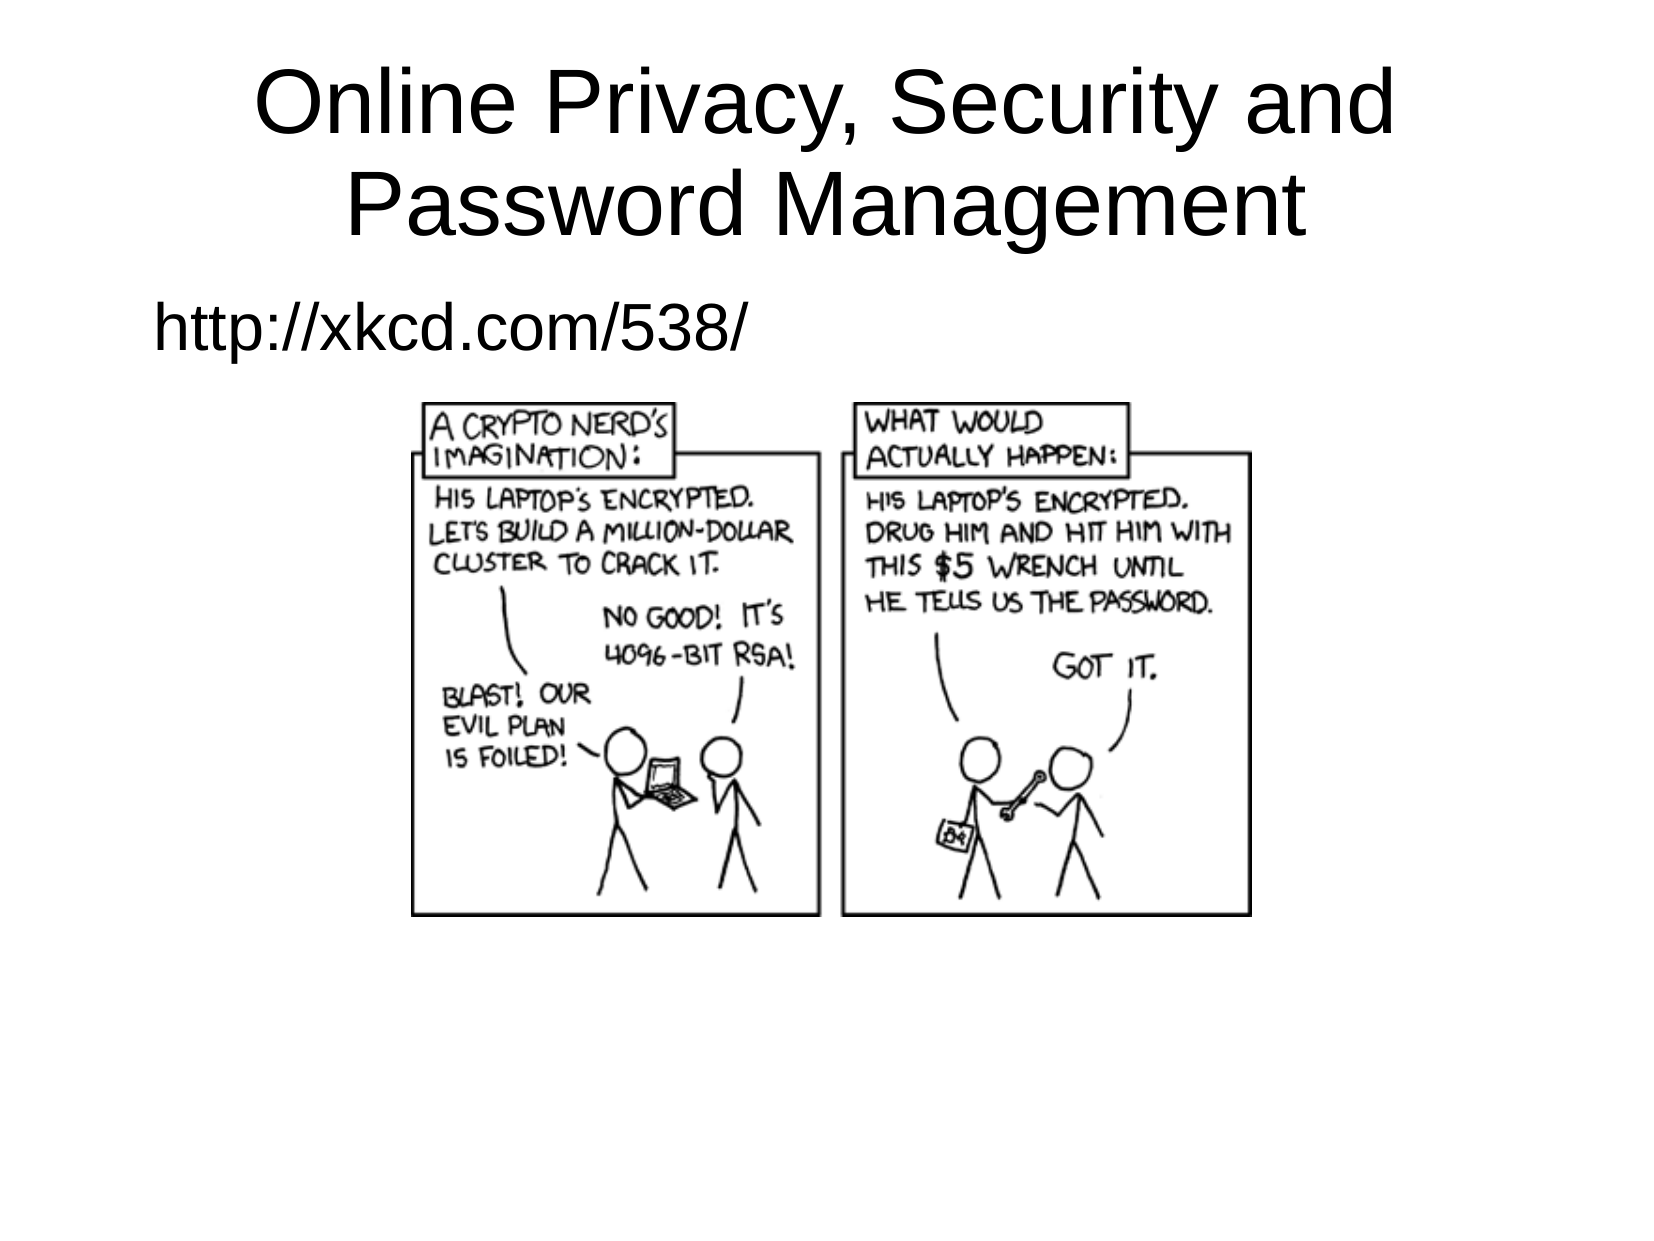

# Online Privacy, Security and Password Management
http://xkcd.com/538/